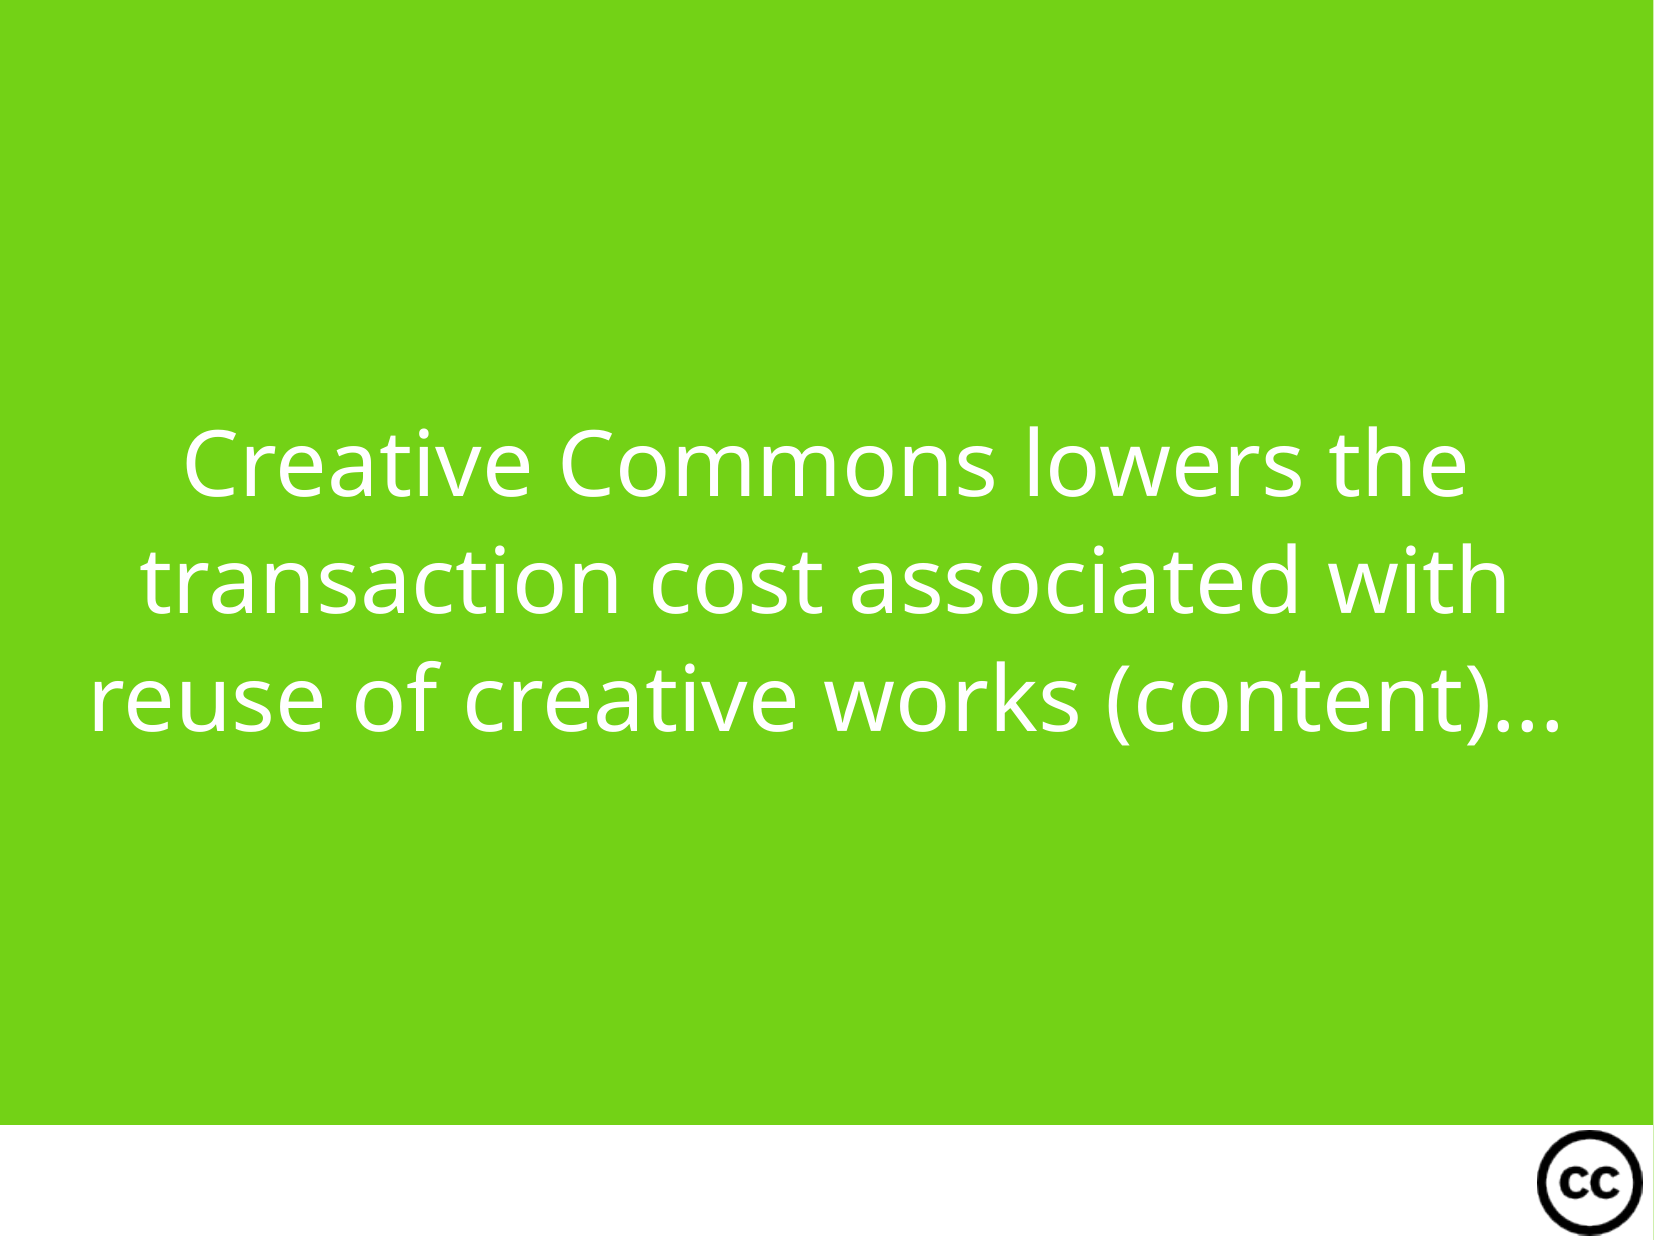

# Creative Commons lowers the transaction cost associated with reuse of creative works (content)...
http://en.wikipedia.org/wiki/Transaction_cost